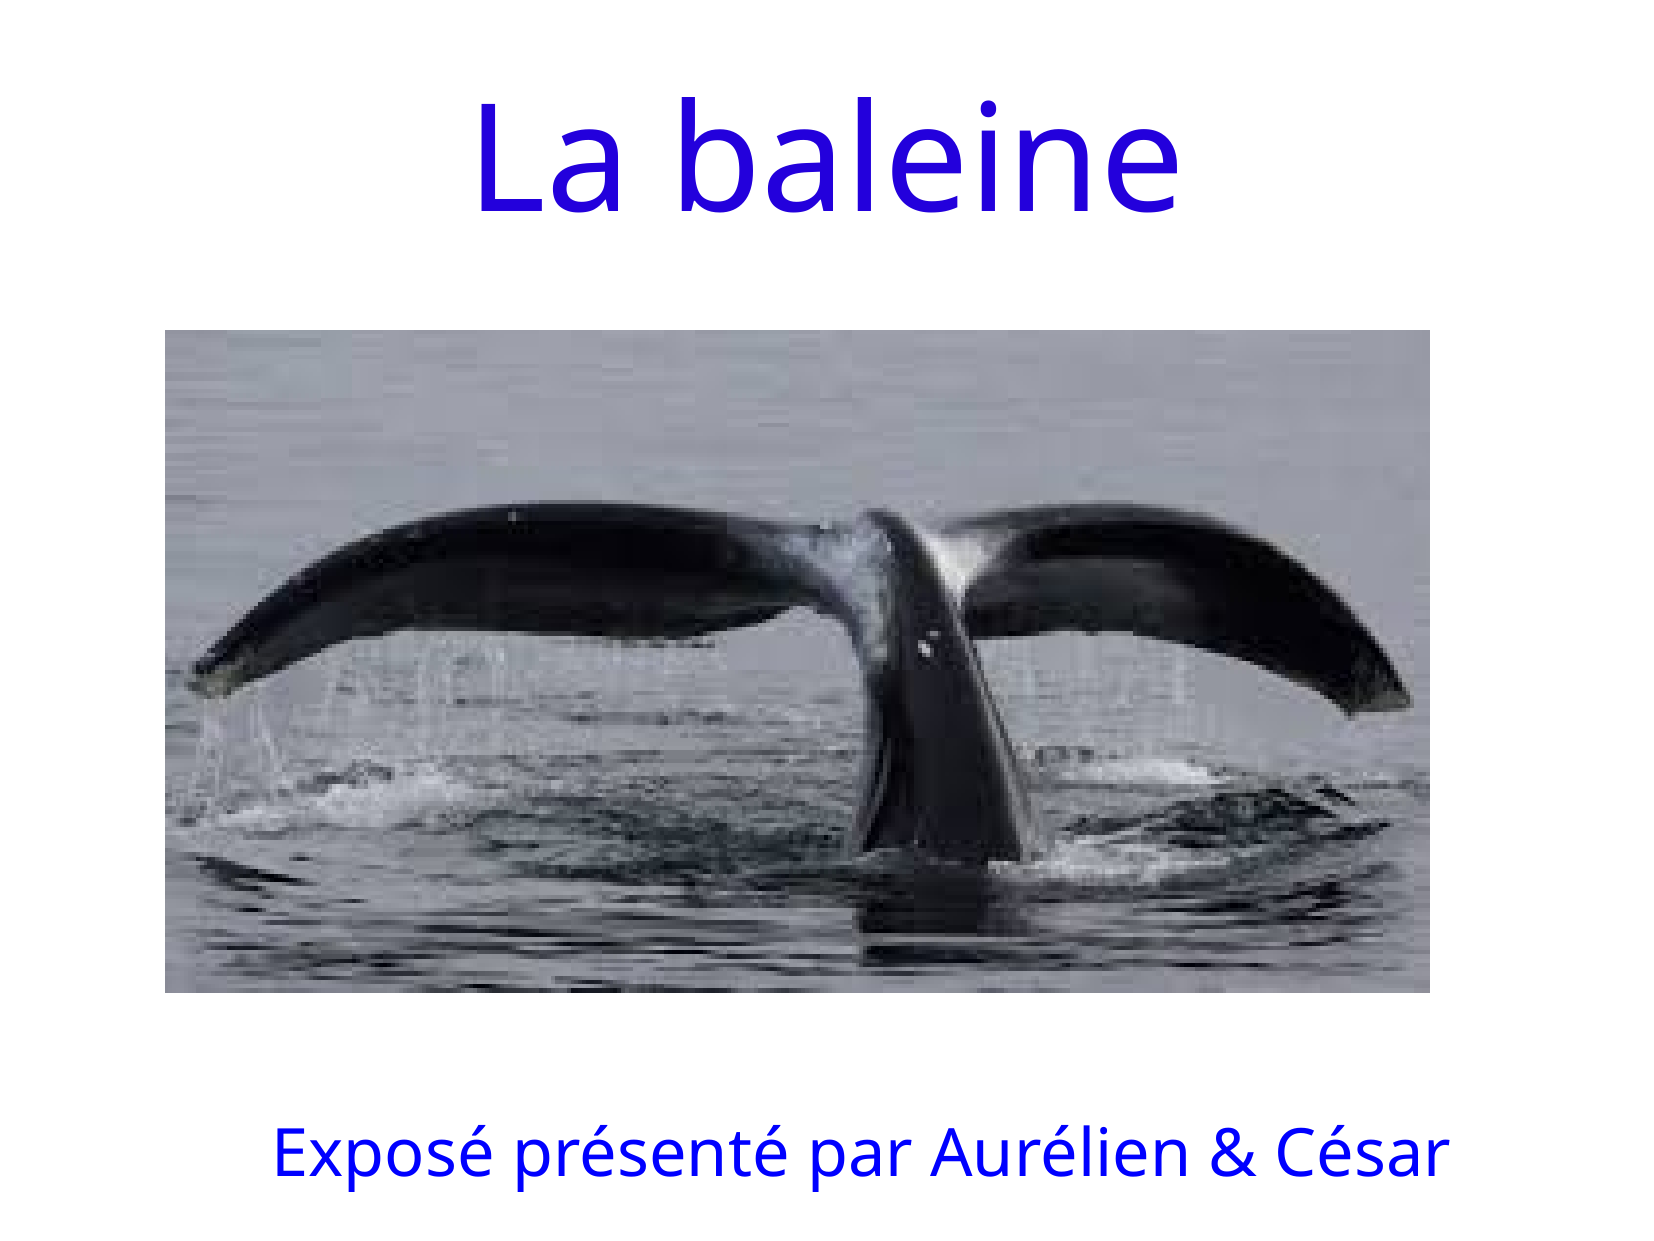

# La baleine
Exposé présenté par Aurélien & César